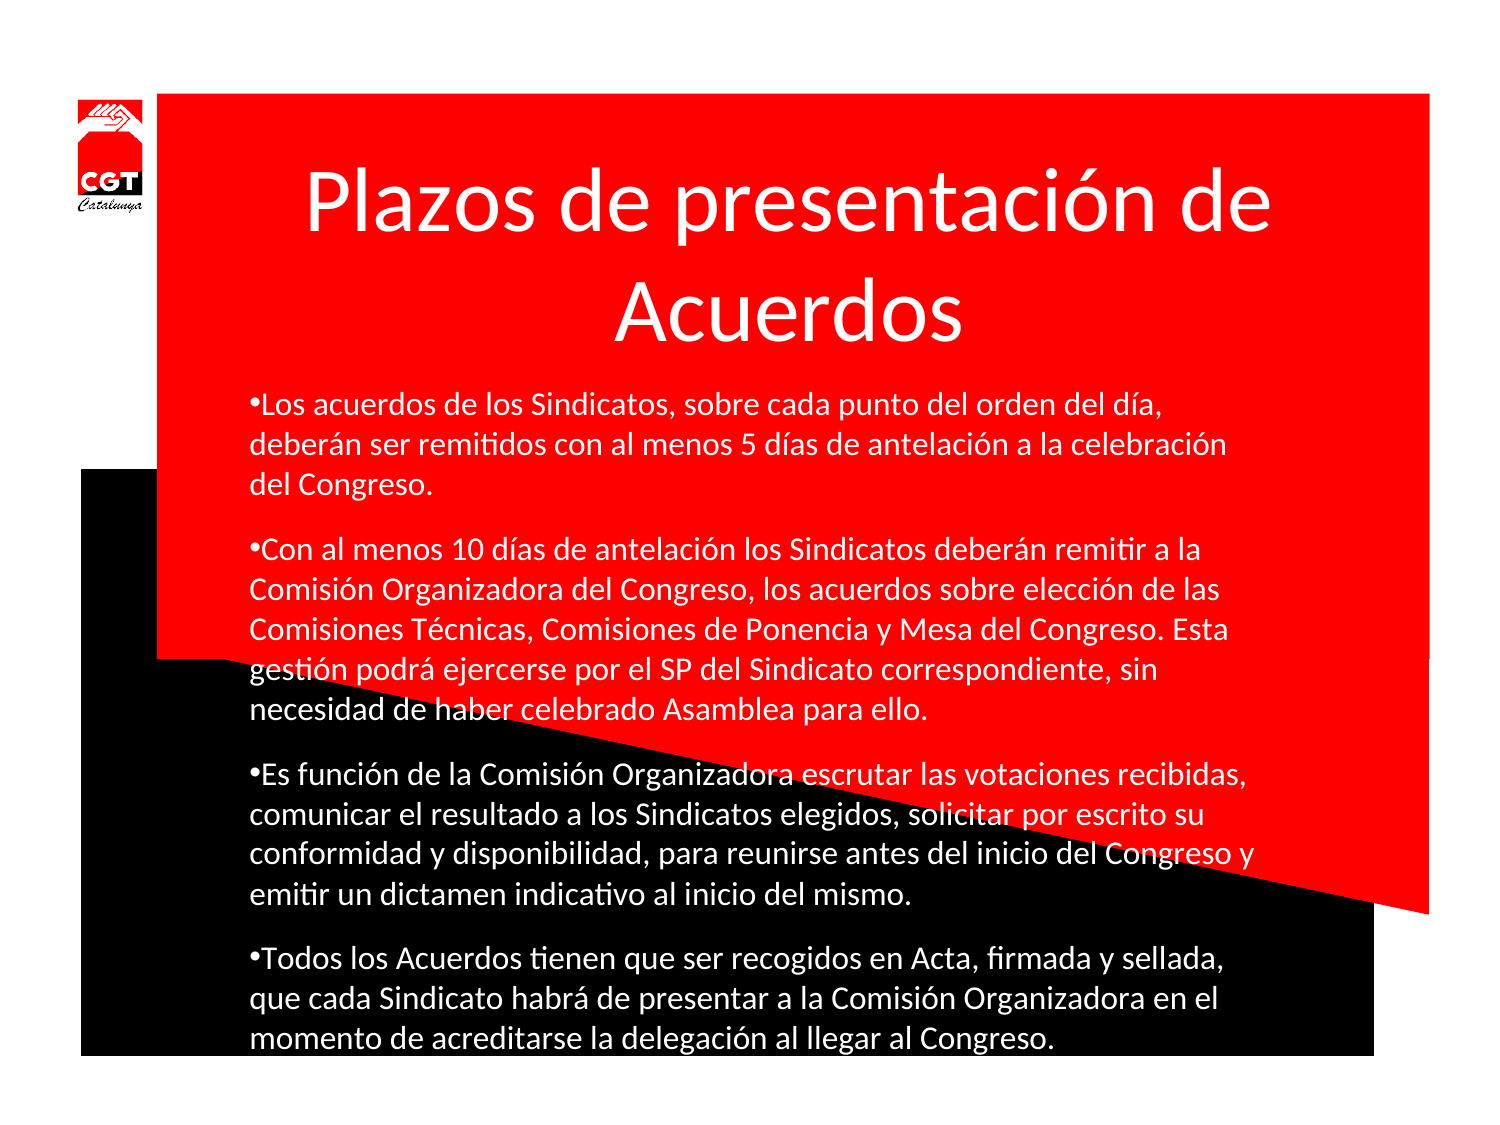

# Plazos de presentación de Acuerdos
Los acuerdos de los Sindicatos, sobre cada punto del orden del día, deberán ser remitidos con al menos 5 días de antelación a la celebración del Congreso.
Con al menos 10 días de antelación los Sindicatos deberán remitir a la Comisión Organizadora del Congreso, los acuerdos sobre elección de las Comisiones Técnicas, Comisiones de Ponencia y Mesa del Congreso. Esta gestión podrá ejercerse por el SP del Sindicato correspondiente, sin necesidad de haber celebrado Asamblea para ello.
Es función de la Comisión Organizadora escrutar las votaciones recibidas, comunicar el resultado a los Sindicatos elegidos, solicitar por escrito su conformidad y disponibilidad, para reunirse antes del inicio del Congreso y emitir un dictamen indicativo al inicio del mismo.
Todos los Acuerdos tienen que ser recogidos en Acta, firmada y sellada, que cada Sindicato habrá de presentar a la Comisión Organizadora en el momento de acreditarse la delegación al llegar al Congreso.